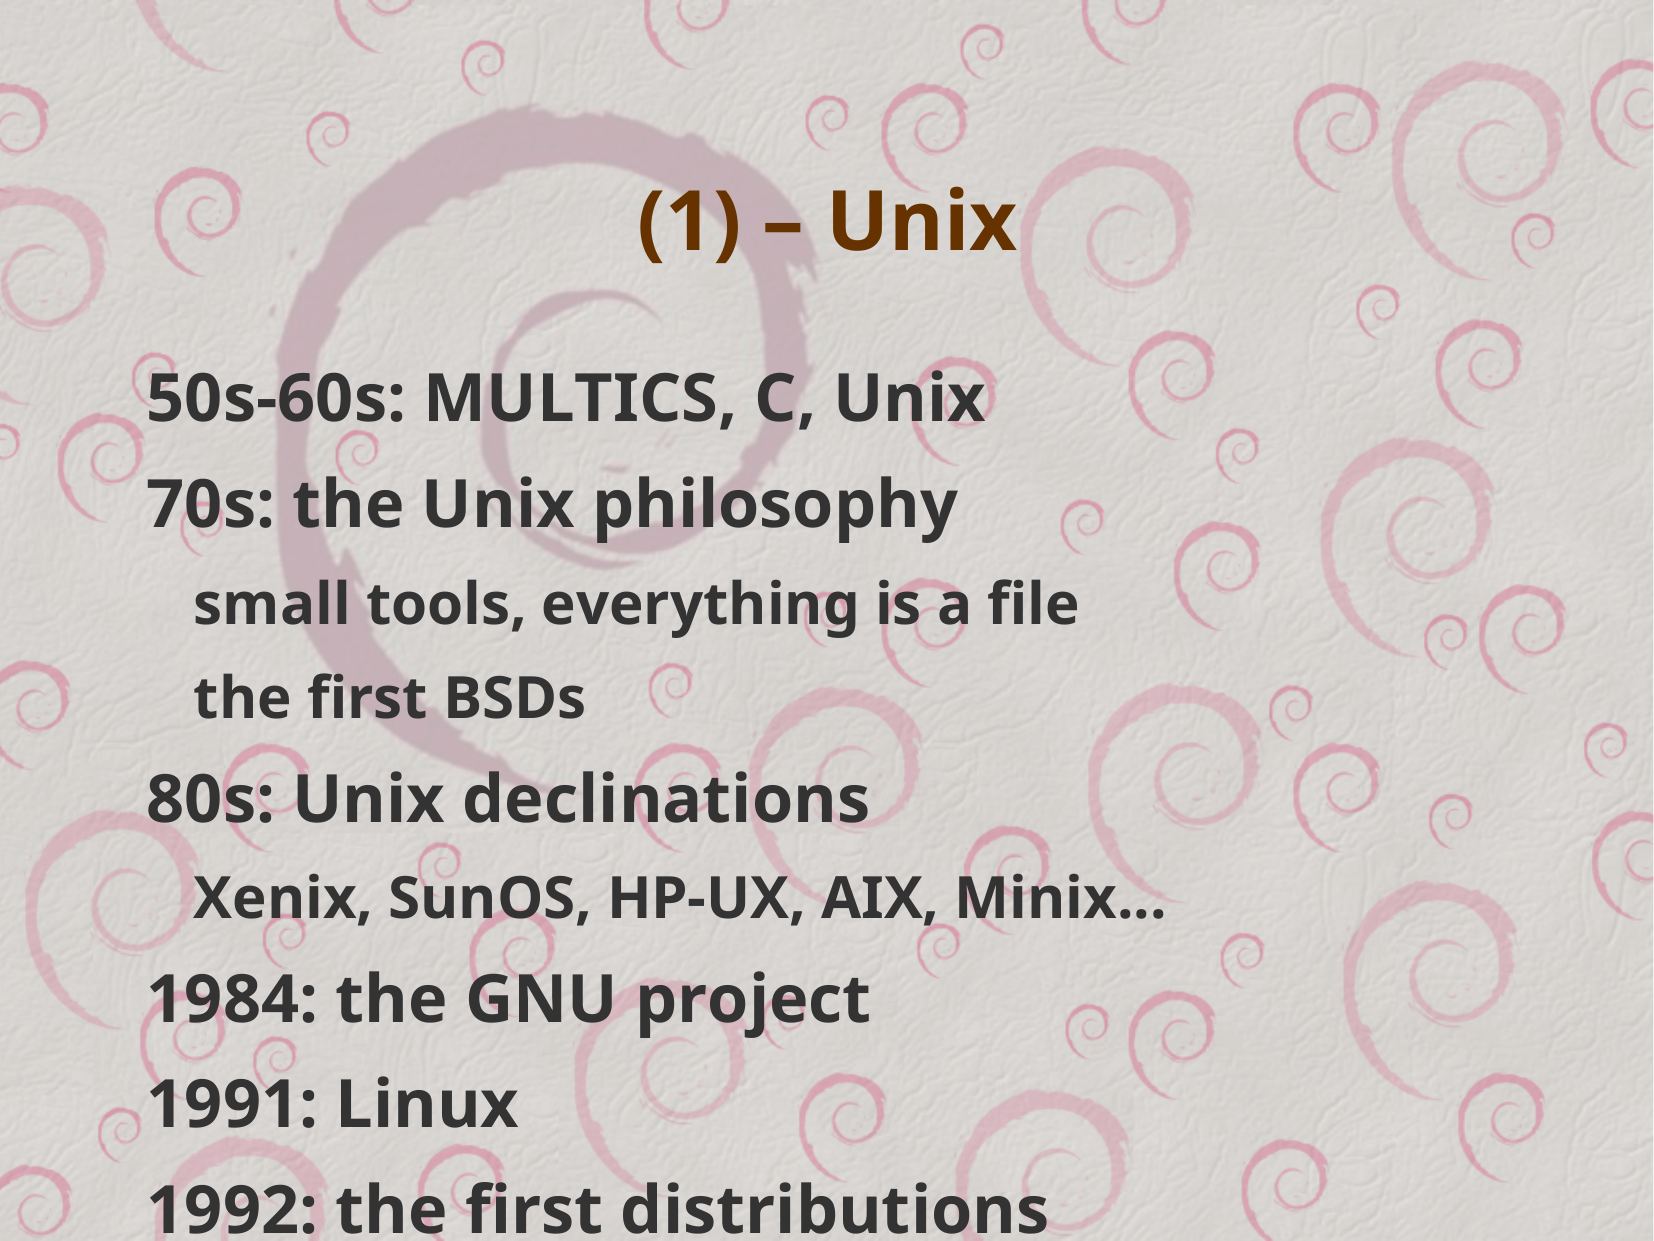

# (1) – Unix
50s-60s: MULTICS, C, Unix
70s: the Unix philosophy
small tools, everything is a file
the first BSDs
80s: Unix declinations
Xenix, SunOS, HP-UX, AIX, Minix...
1984: the GNU project
1991: Linux
1992: the first distributions